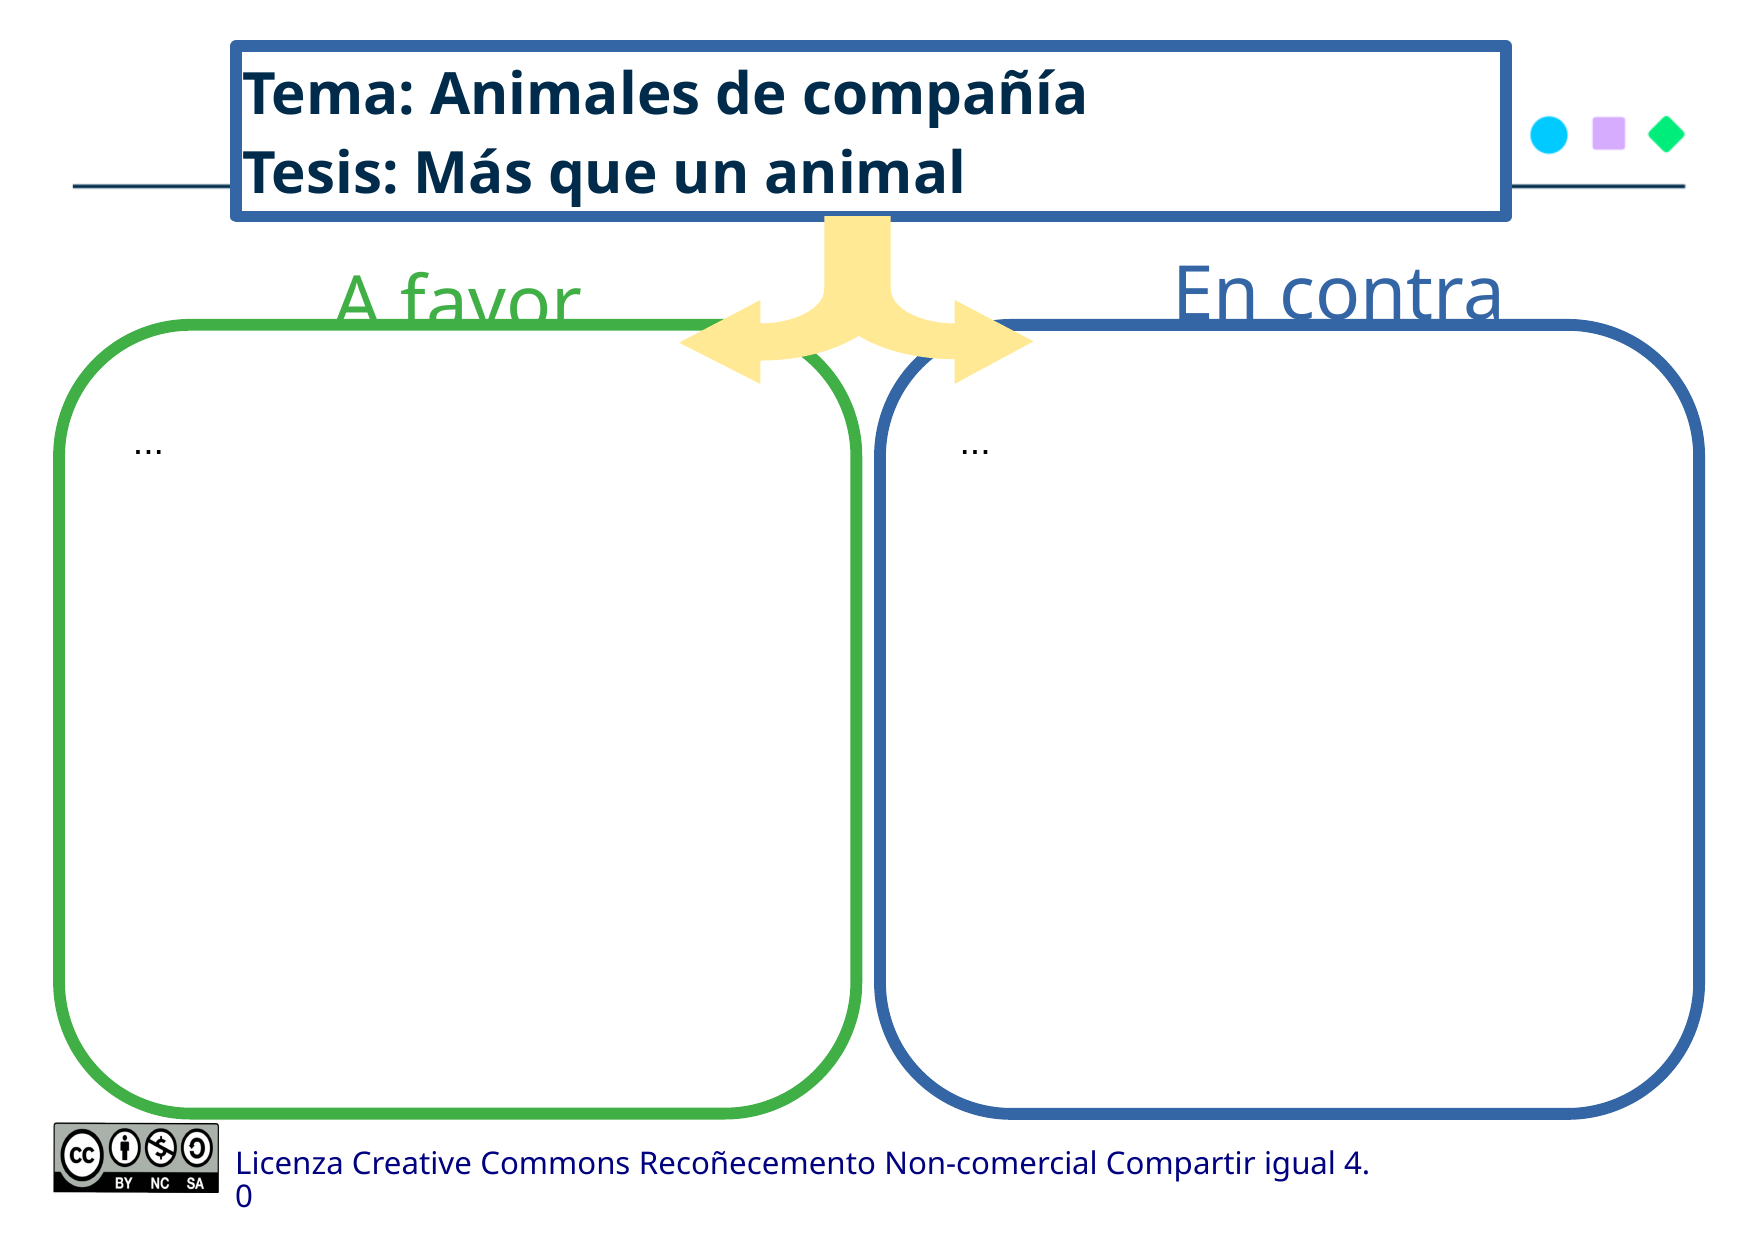

# Tema: Animales de compañía Tesis: Más que un animal
En contra
A favor
...
...
Licenza Creative Commons Recoñecemento Non-comercial Compartir igual 4.0